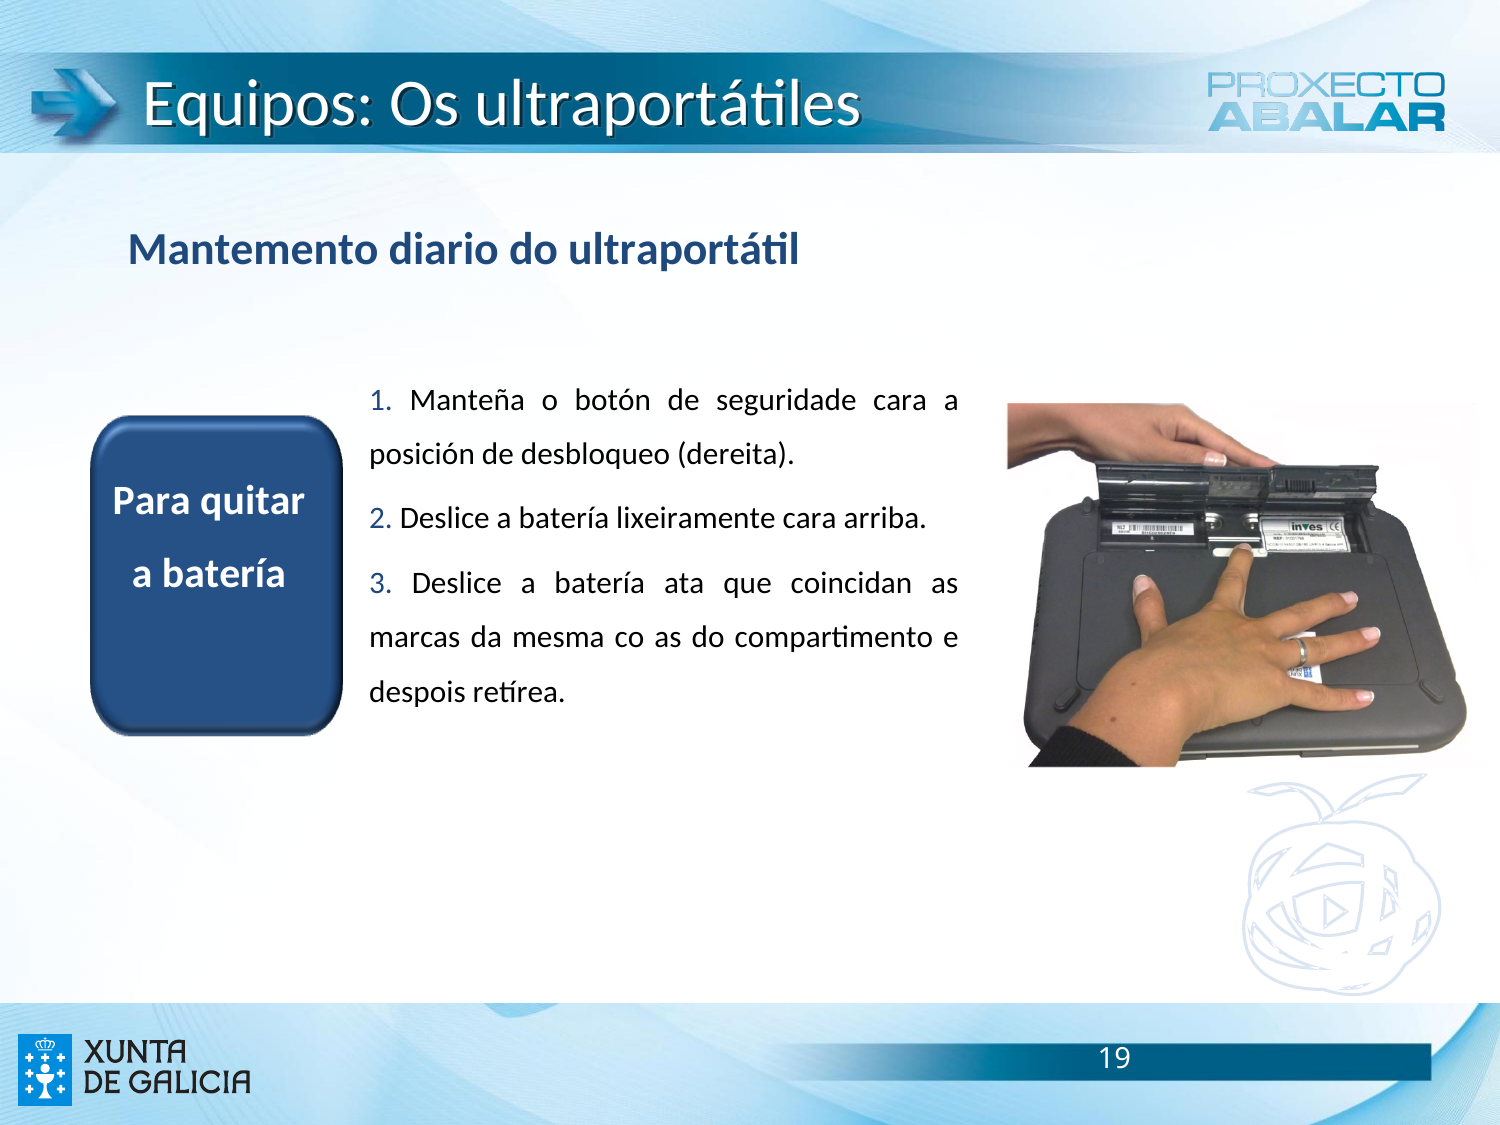

Equipos: Os ultraportátiles
Mantemento diario do ultraportátil
1. Manteña o botón de seguridade cara a posición de desbloqueo (dereita).
2. Deslice a batería lixeiramente cara arriba.
3. Deslice a batería ata que coincidan as marcas da mesma co as do compartimento e despois retírea.
Para quitar a batería